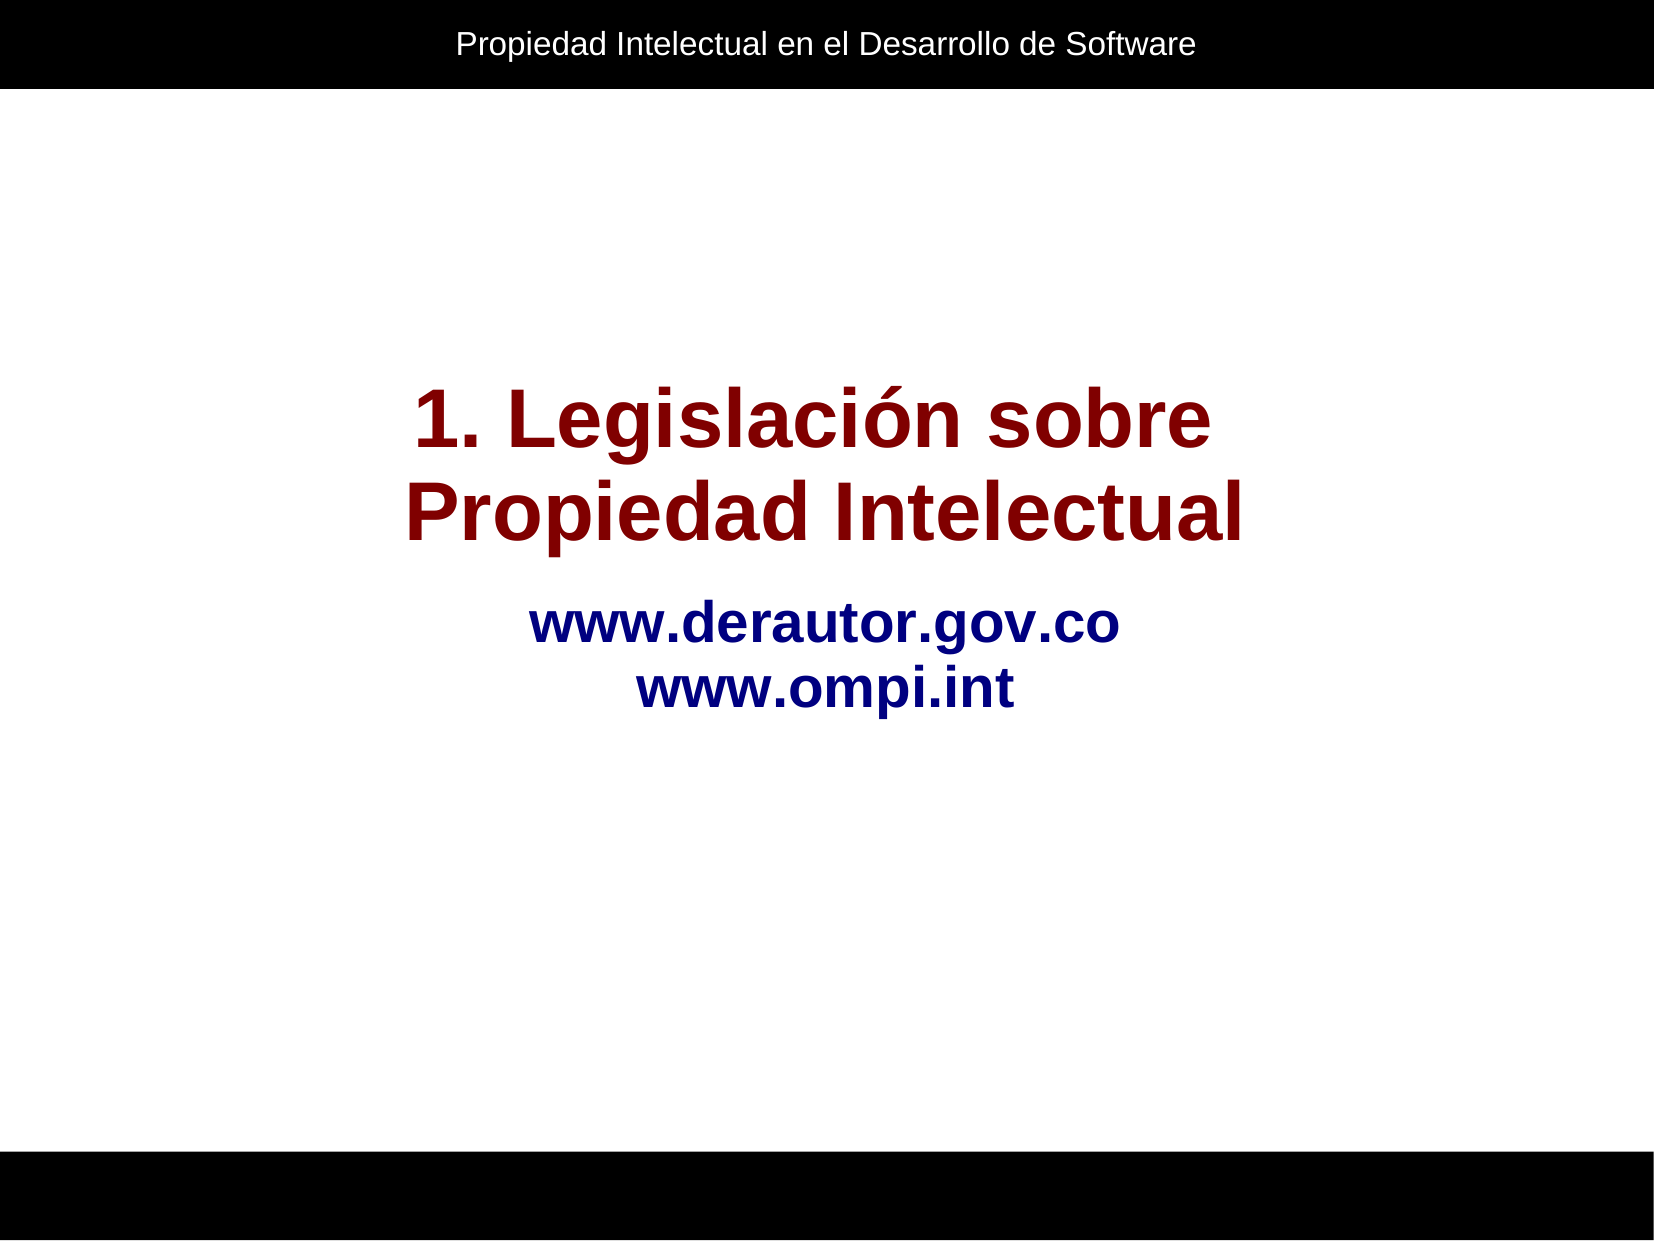

# 1. Legislación sobre Propiedad Intelectual
www.derautor.gov.co
www.ompi.int